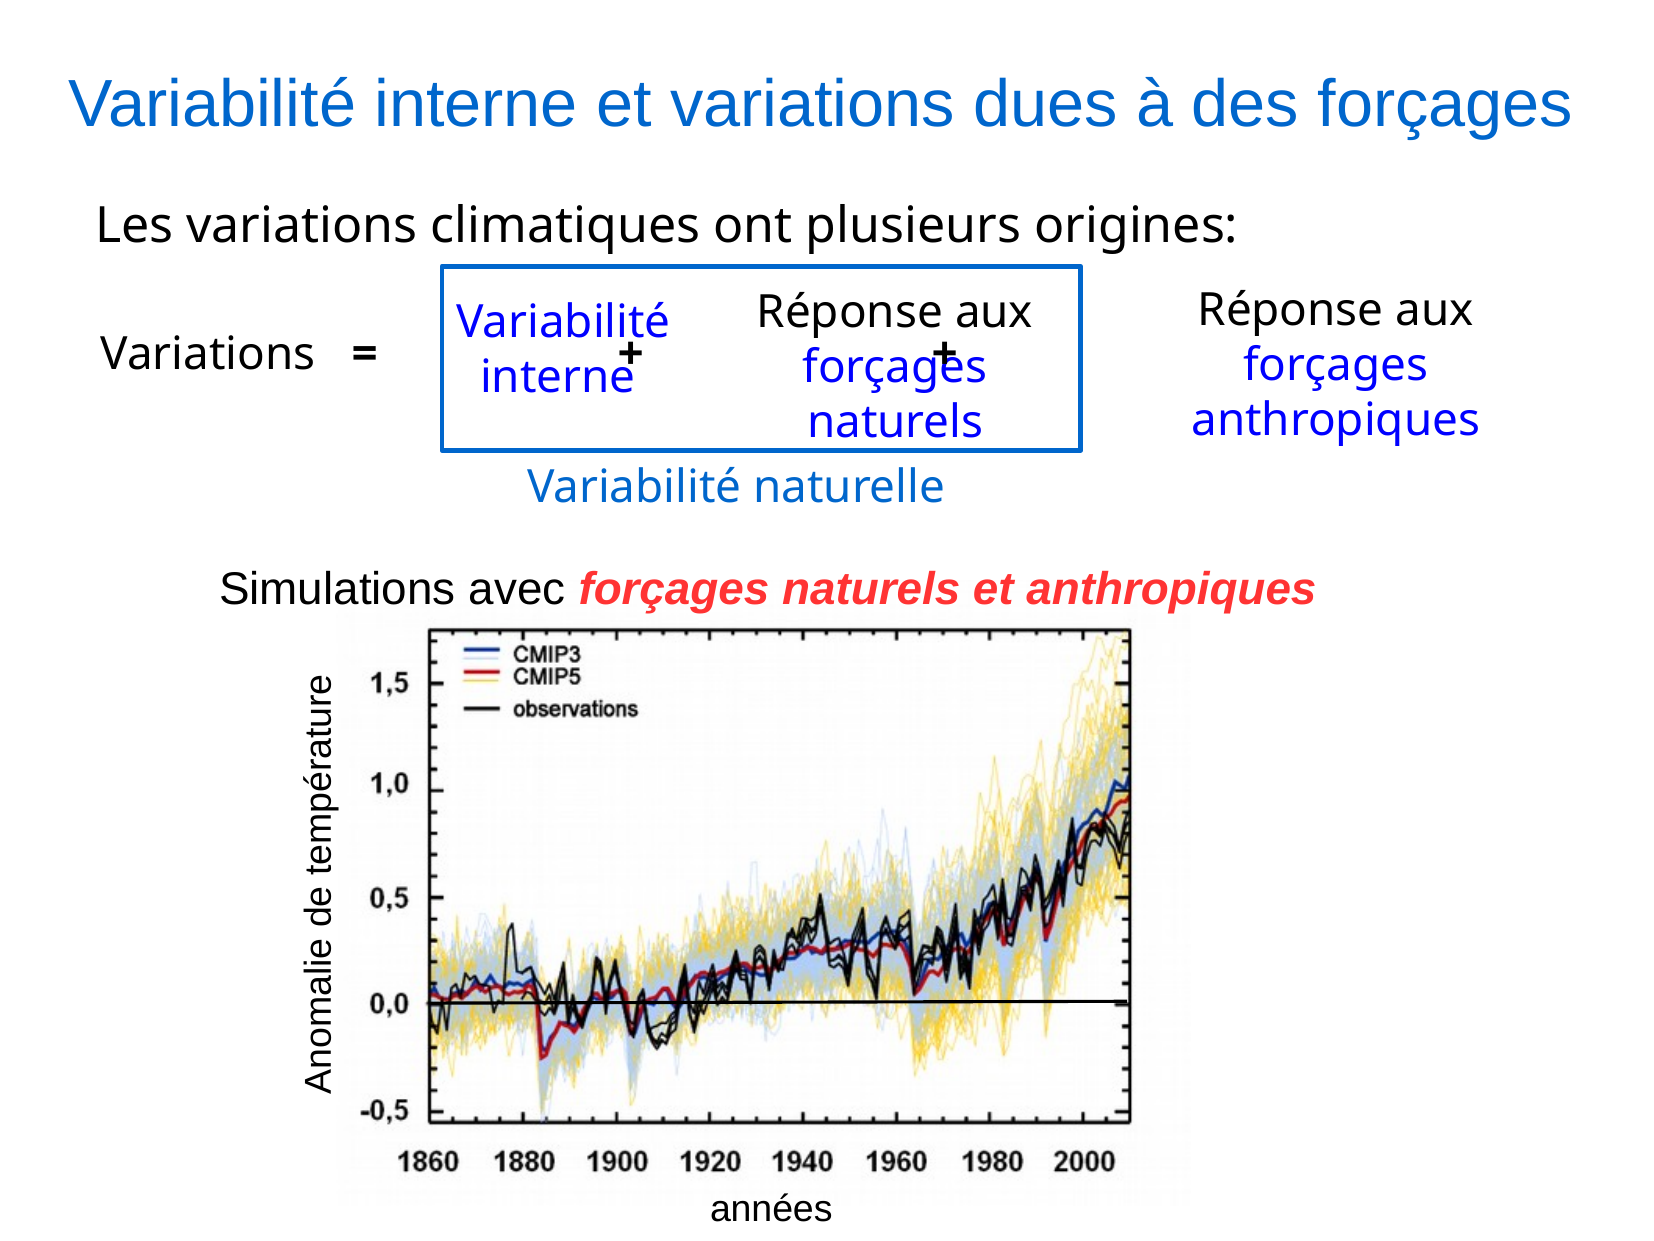

Variabilité interne et variations dues à des forçages
Les variations climatiques ont plusieurs origines:
Réponse aux forçages anthropiques
Réponse aux forçages naturels
 Variabilité interne
 Variations = + +
 Variabilité naturelle
Simulations avec forçages naturels et anthropiques
Anomalie de température
années